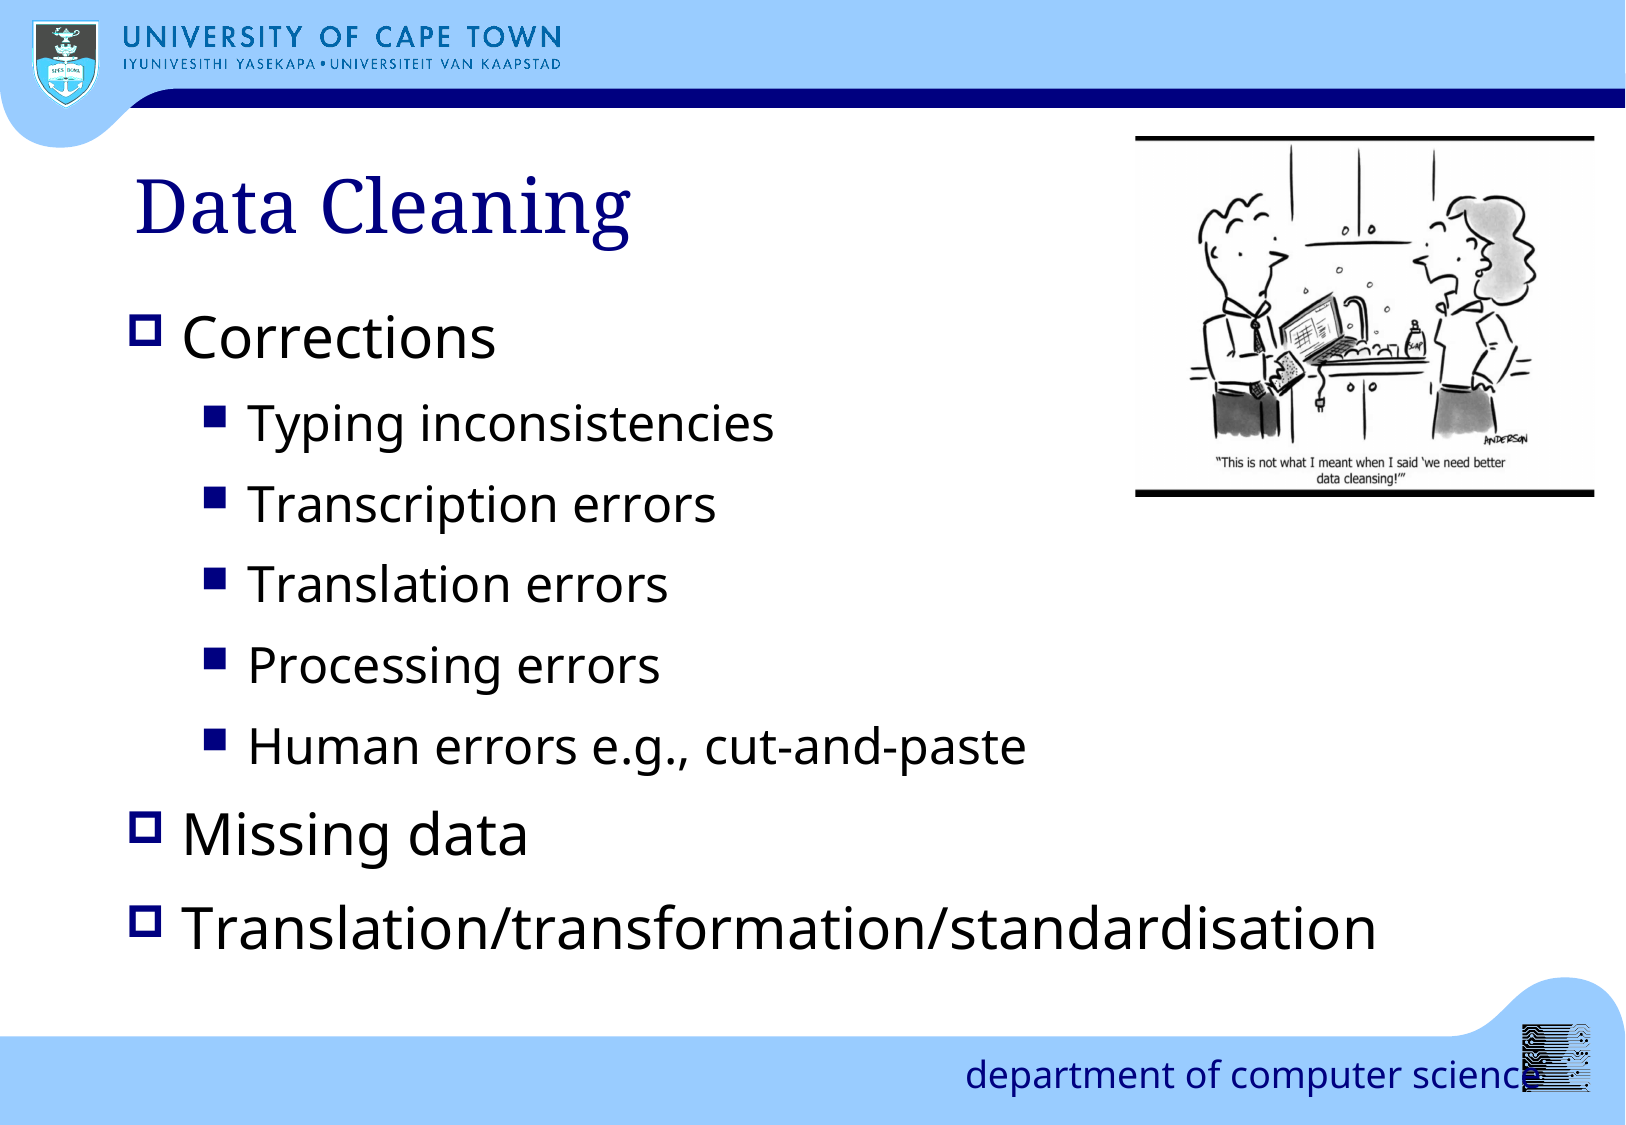

# Data Cleaning
Corrections
Typing inconsistencies
Transcription errors
Translation errors
Processing errors
Human errors e.g., cut-and-paste
Missing data
Translation/transformation/standardisation